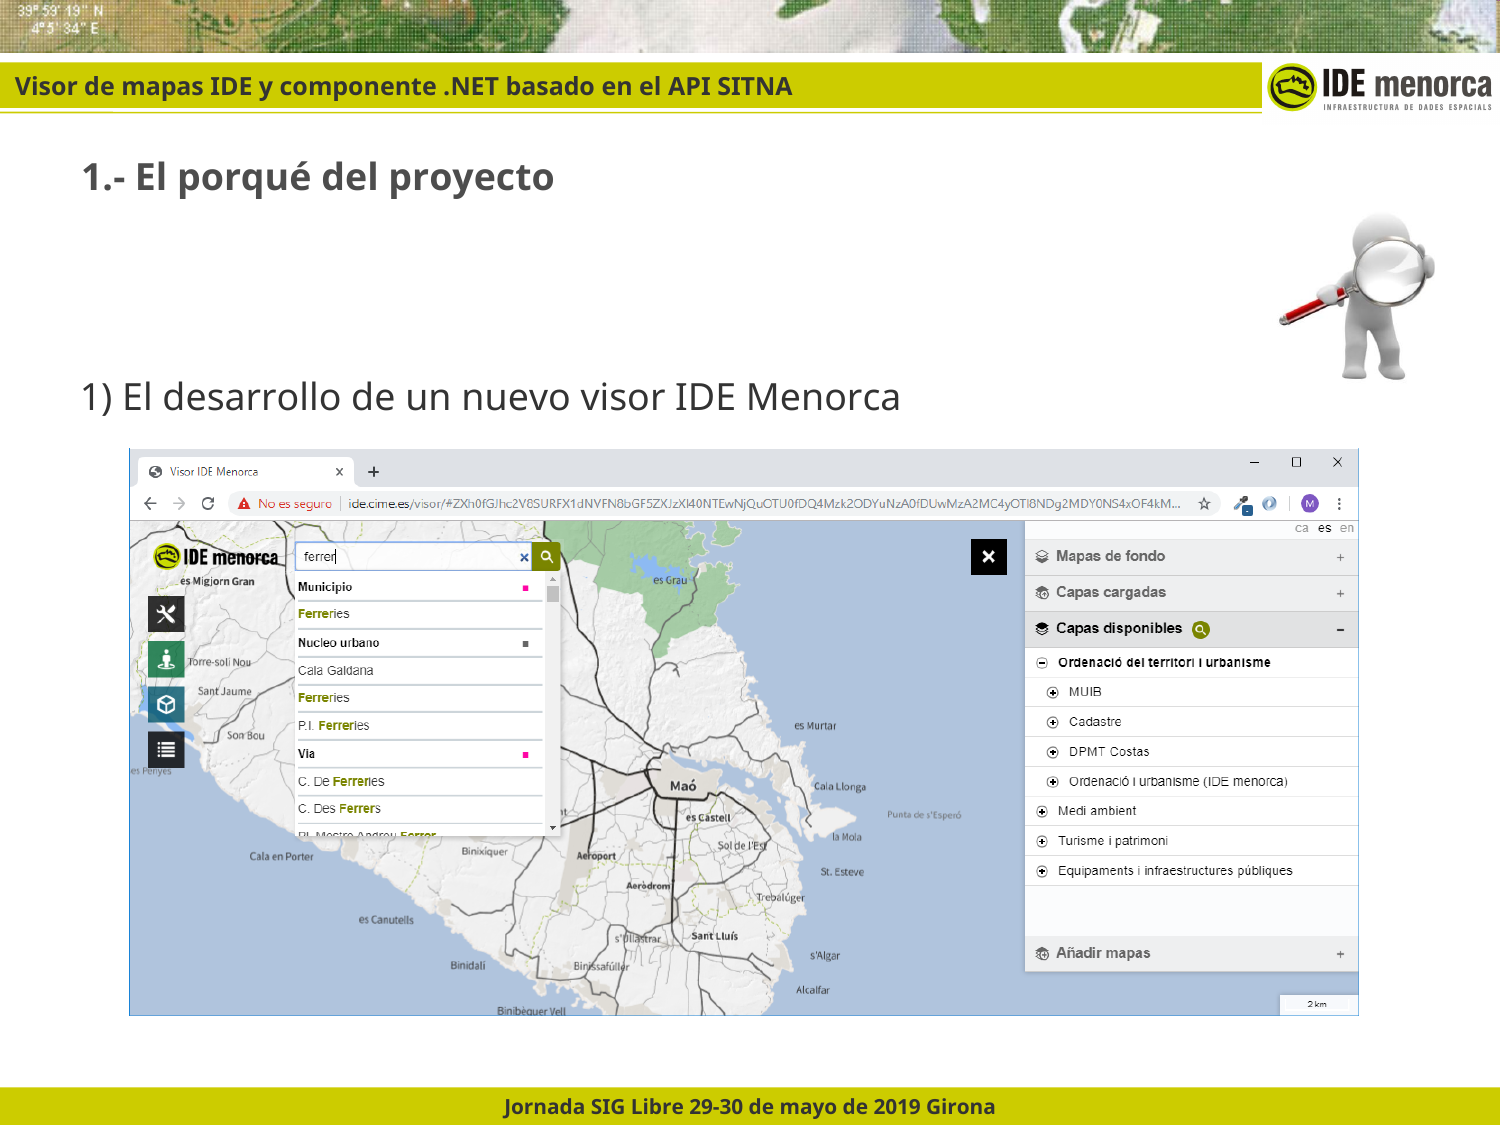

Visor de mapas IDE y componente .NET basado en el API SITNA
1.- El porqué del proyecto
1) El desarrollo de un nuevo visor IDE Menorca
Jornada SIG Libre 29-30 de mayo de 2019 Girona